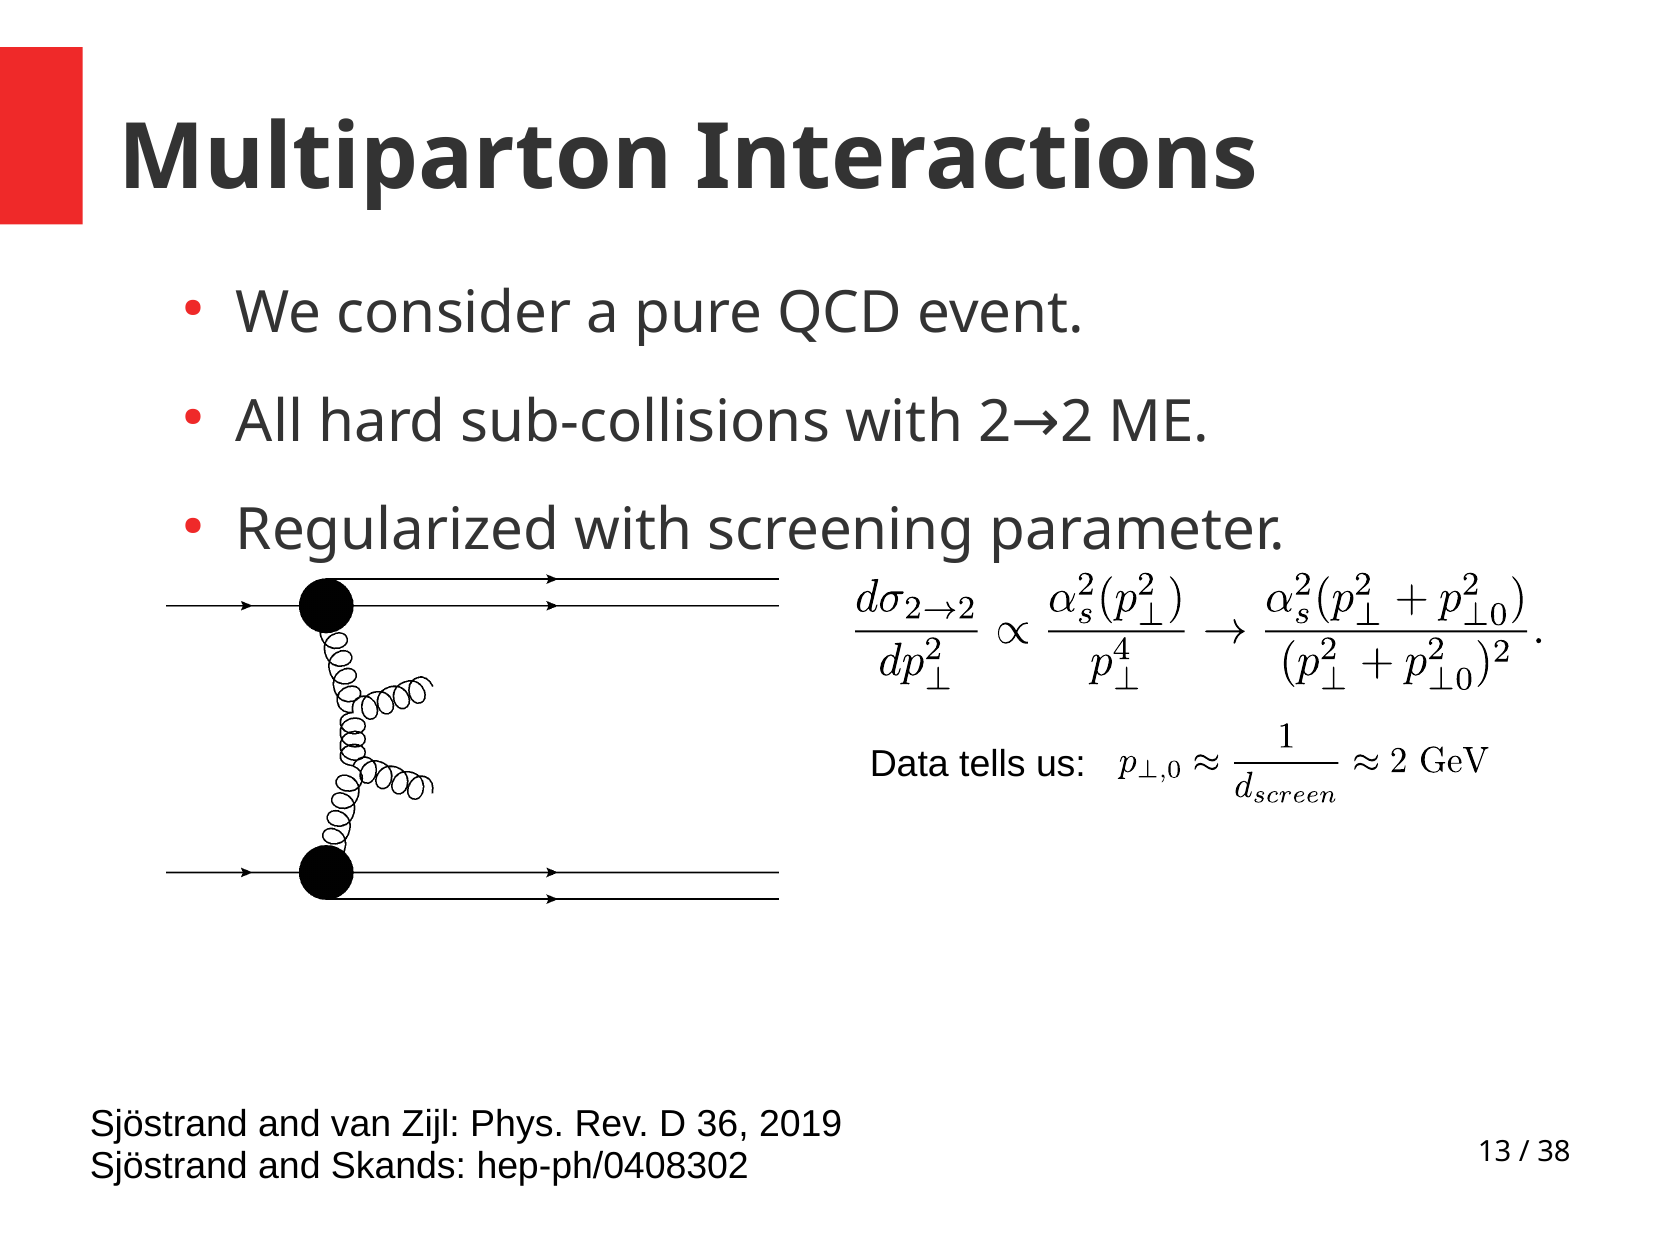

# Multiparton Interactions
We consider a pure QCD event.
All hard sub-collisions with 2→2 ME.
Regularized with screening parameter.
Data tells us:
Sjöstrand and van Zijl: Phys. Rev. D 36, 2019
Sjöstrand and Skands: hep-ph/0408302
13